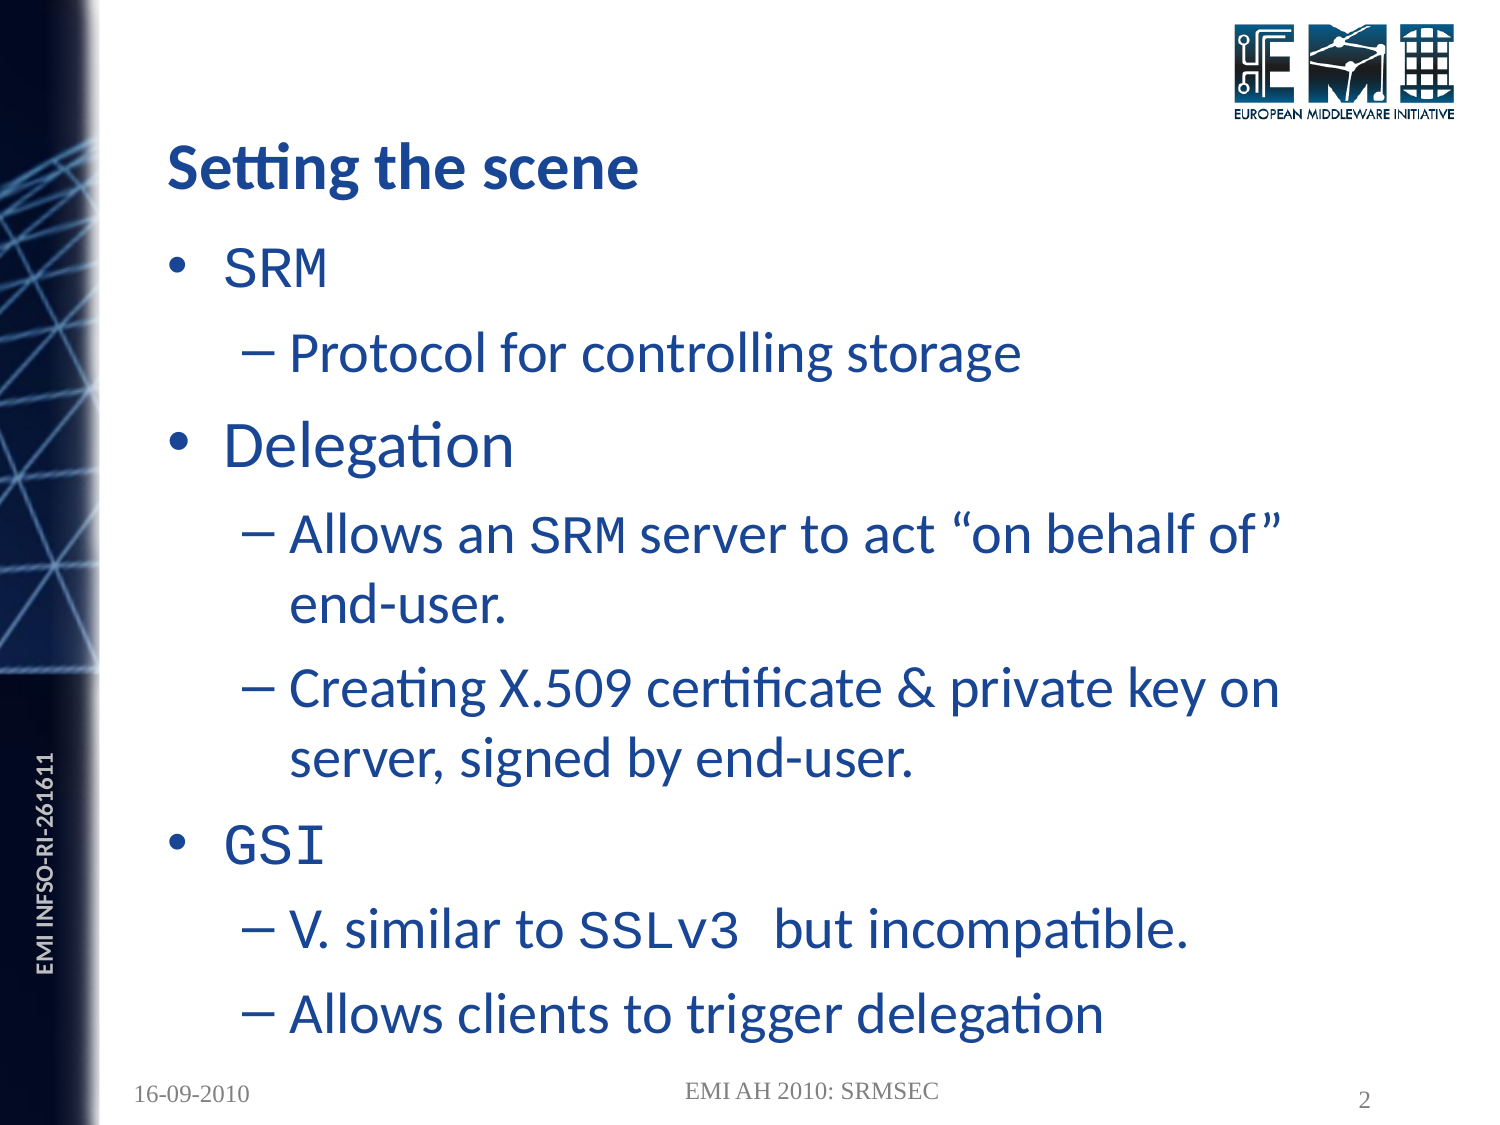

Setting the scene
# SRM
Protocol for controlling storage
Delegation
Allows an SRM server to act “on behalf of” end-user.
Creating X.509 certificate & private key on server, signed by end-user.
GSI
V. similar to SSLv3 but incompatible.
Allows clients to trigger delegation
EMI AH 2010: SRMSEC
16-09-2010
2